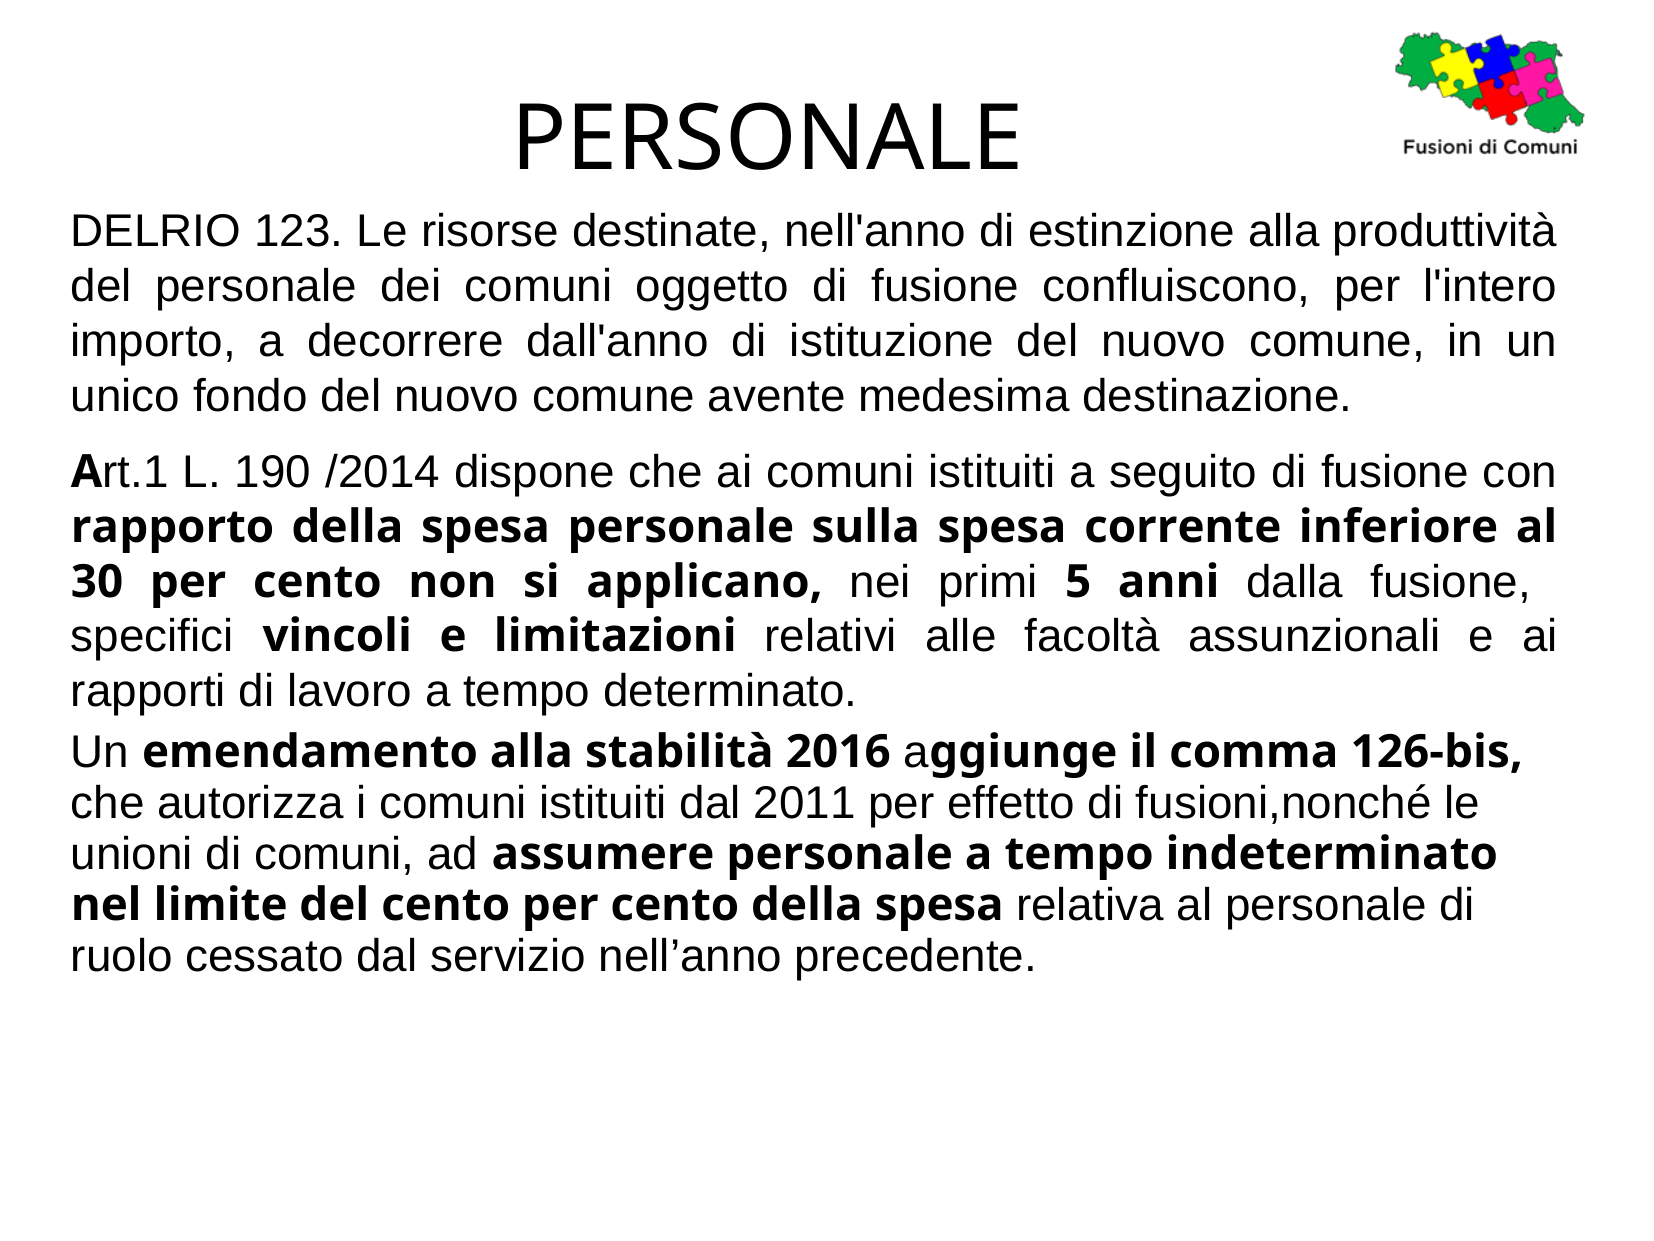

# PERSONALE
DELRIO 123. Le risorse destinate, nell'anno di estinzione alla produttività del personale dei comuni oggetto di fusione confluiscono, per l'intero importo, a decorrere dall'anno di istituzione del nuovo comune, in un unico fondo del nuovo comune avente medesima destinazione.
Art.1 L. 190 /2014 dispone che ai comuni istituiti a seguito di fusione con rapporto della spesa personale sulla spesa corrente inferiore al 30 per cento non si applicano, nei primi 5 anni dalla fusione, specifici vincoli e limitazioni relativi alle facoltà assunzionali e ai rapporti di lavoro a tempo determinato.
Un emendamento alla stabilità 2016 aggiunge il comma 126-bis, che autorizza i comuni istituiti dal 2011 per effetto di fusioni,nonché le unioni di comuni, ad assumere personale a tempo indeterminato nel limite del cento per cento della spesa relativa al personale di ruolo cessato dal servizio nell’anno precedente.